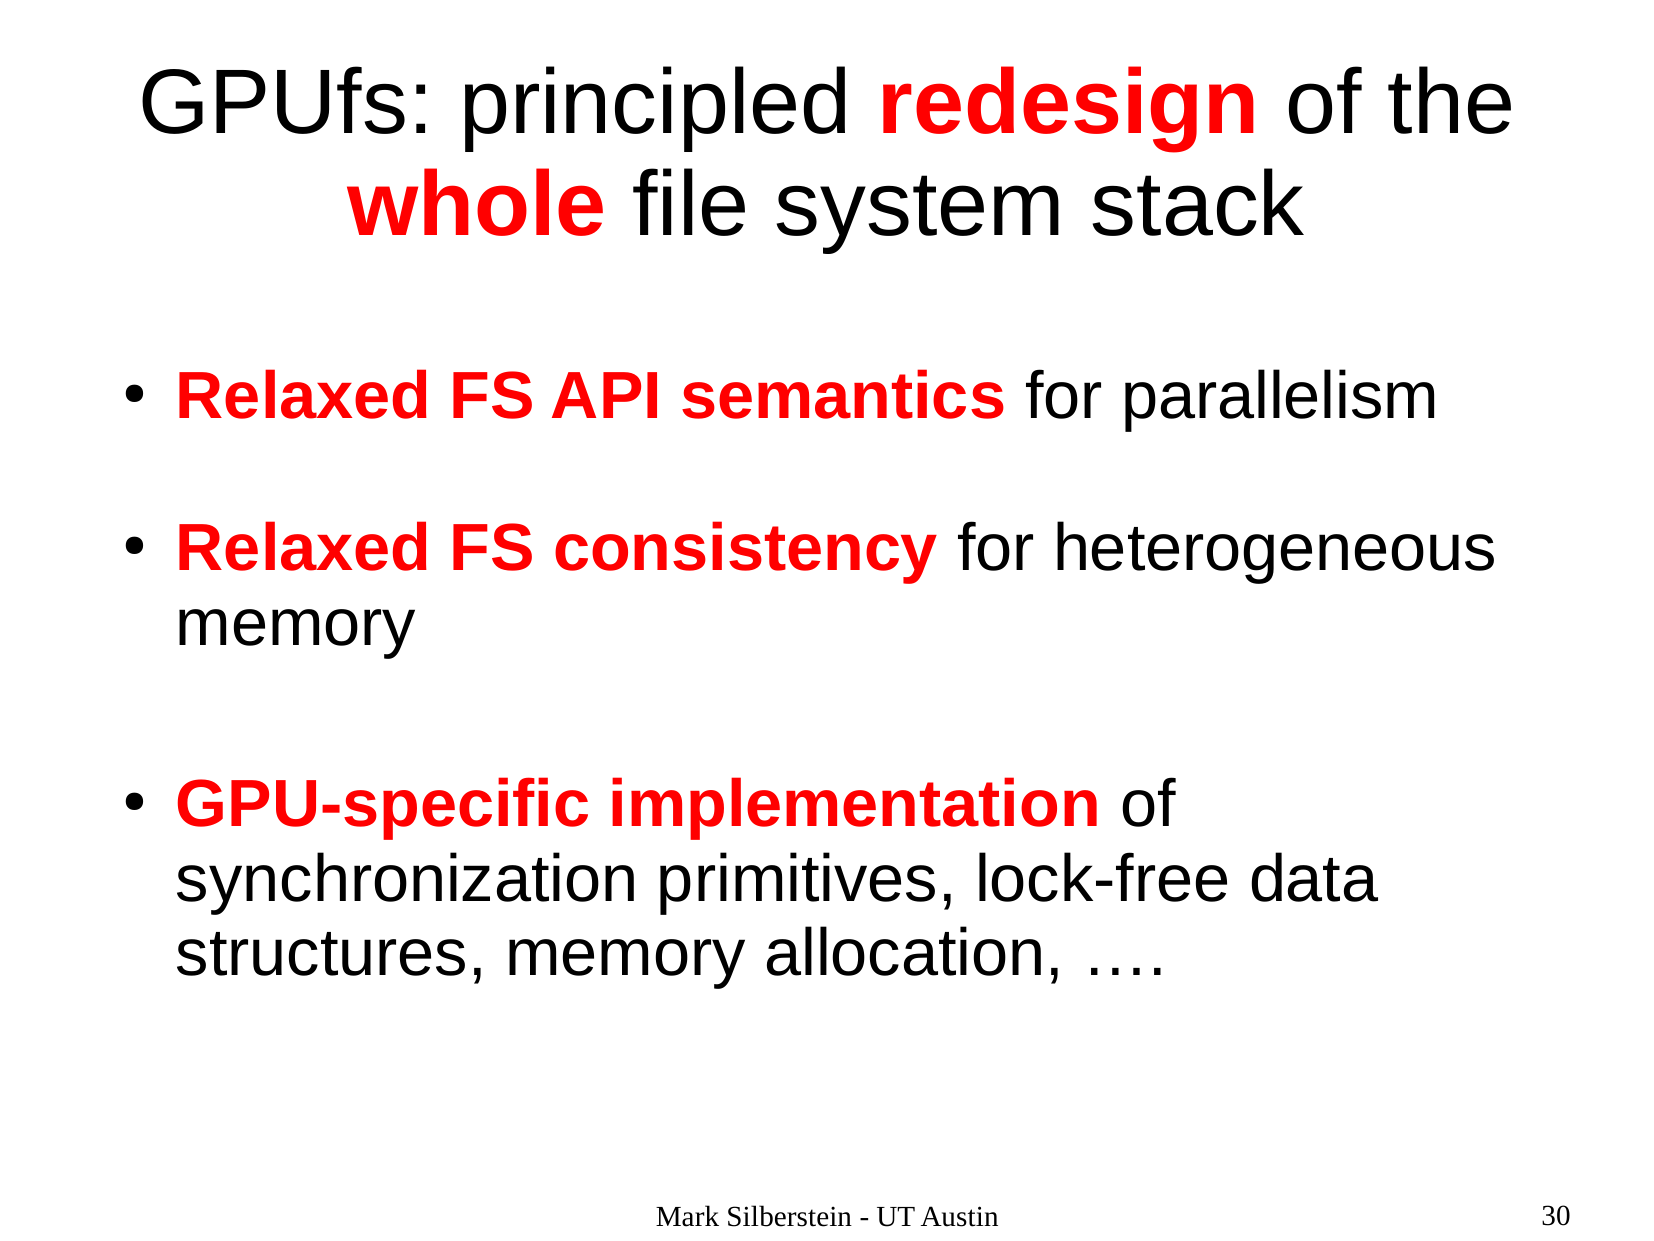

# GPUfs: principled redesign of the whole file system stack
Relaxed FS API semantics for parallelism
Relaxed FS consistency for heterogeneous memory
GPU-specific implementation of synchronization primitives, lock-free data structures, memory allocation, ….
30
Mark Silberstein - UT Austin